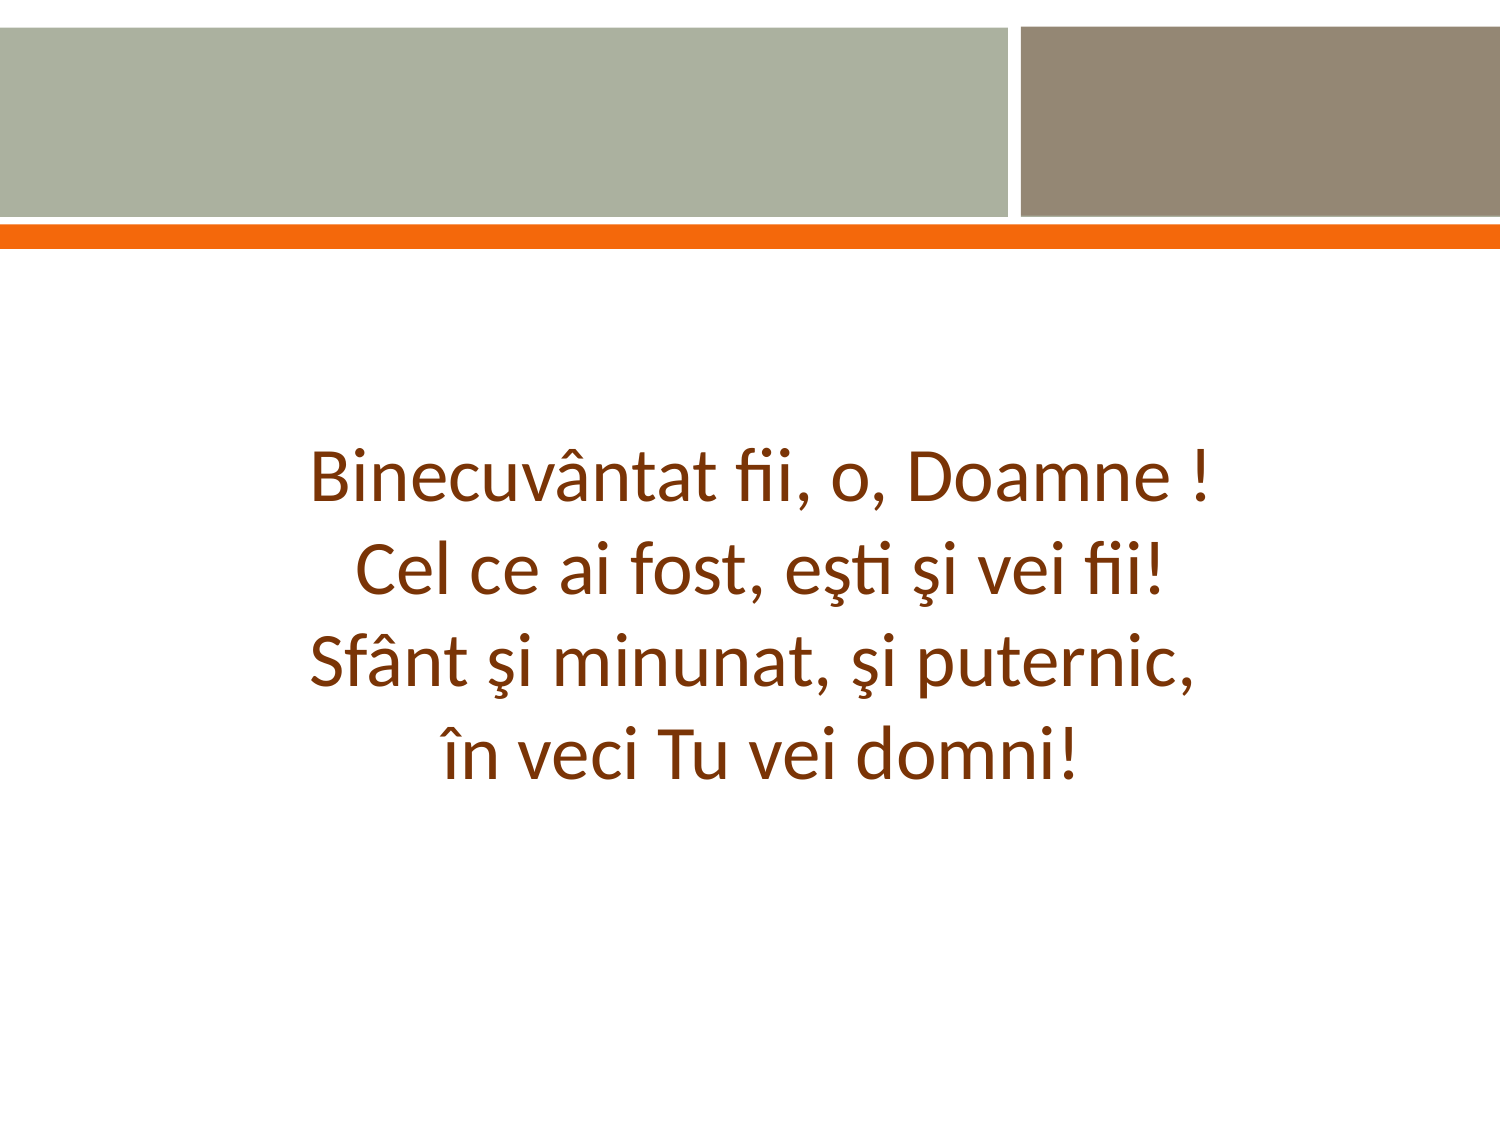

Binecuvântat fii, o, Doamne !
Cel ce ai fost, eşti şi vei fii!
Sfânt şi minunat, şi puternic,
în veci Tu vei domni!